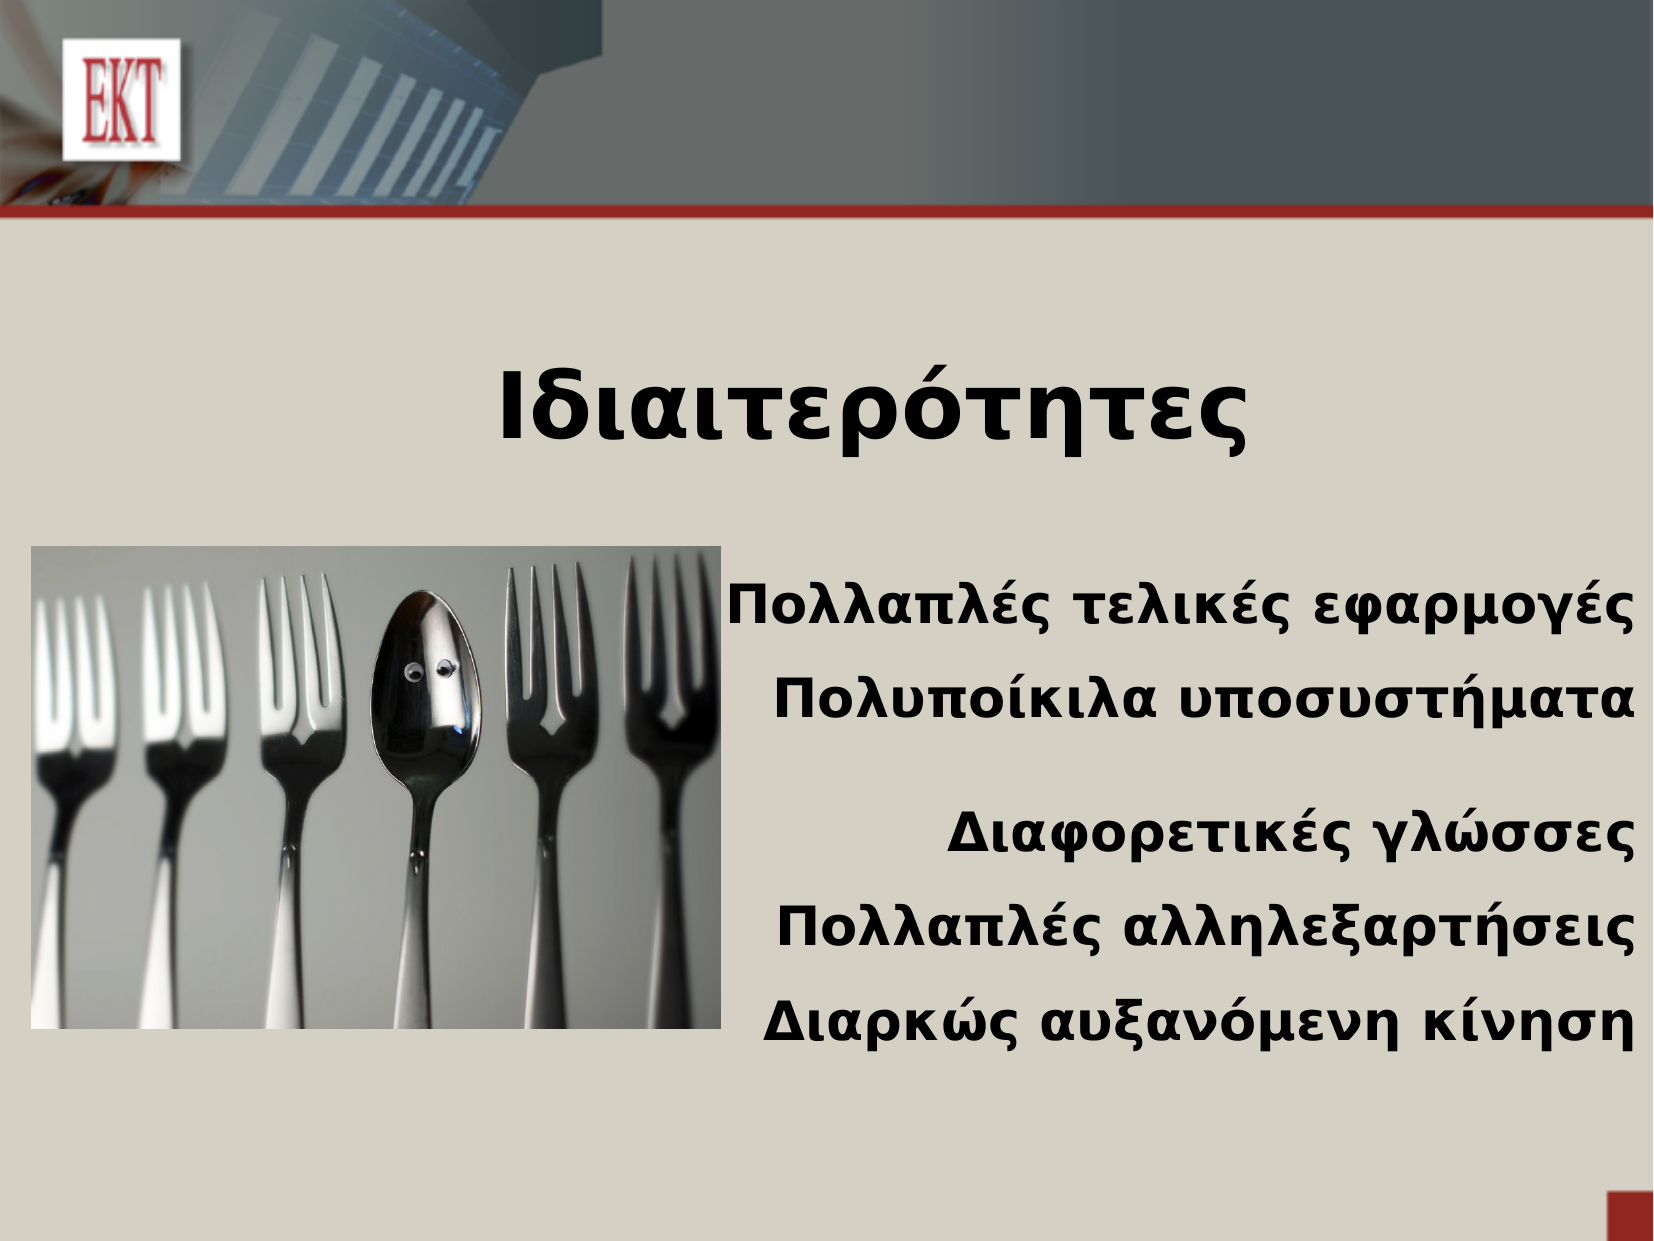

Ιδιαιτερότητες
Πολλαπλές τελικές εφαρμογές
Πολυποίκιλα υποσυστήματα
Διαφορετικές γλώσσες
Πολλαπλές αλληλεξαρτήσεις
Διαρκώς αυξανόμενη κίνηση